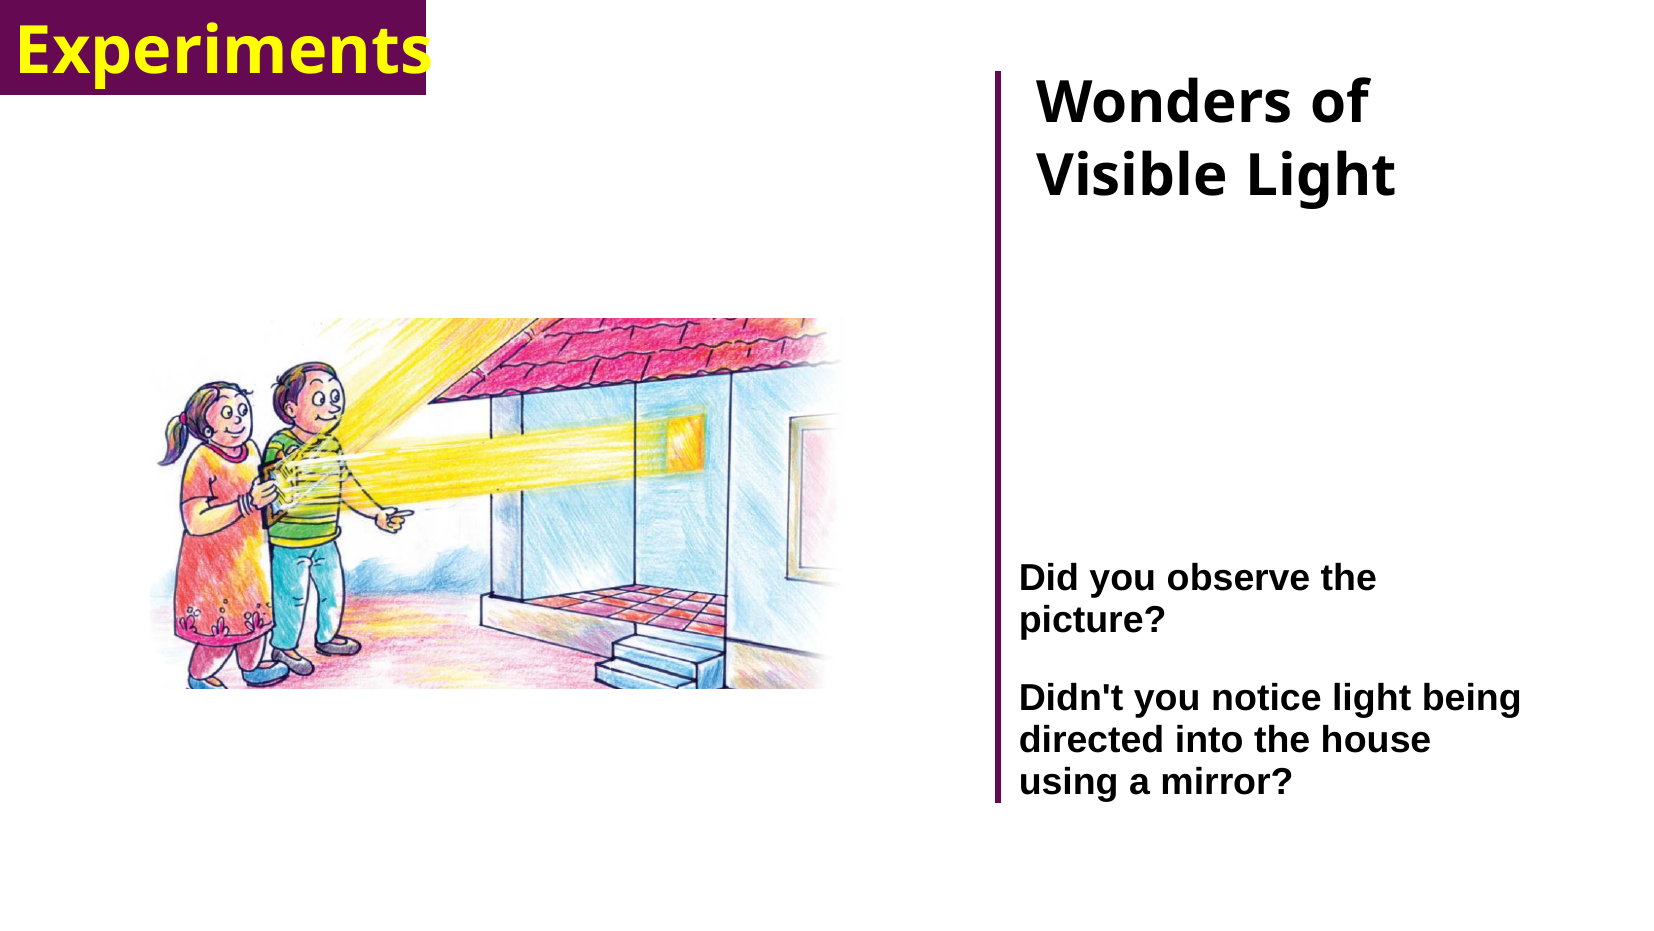

Experiments
Wonders of Visible Light
Did you observe the picture?
Didn't you notice light being directed into the house using a mirror?